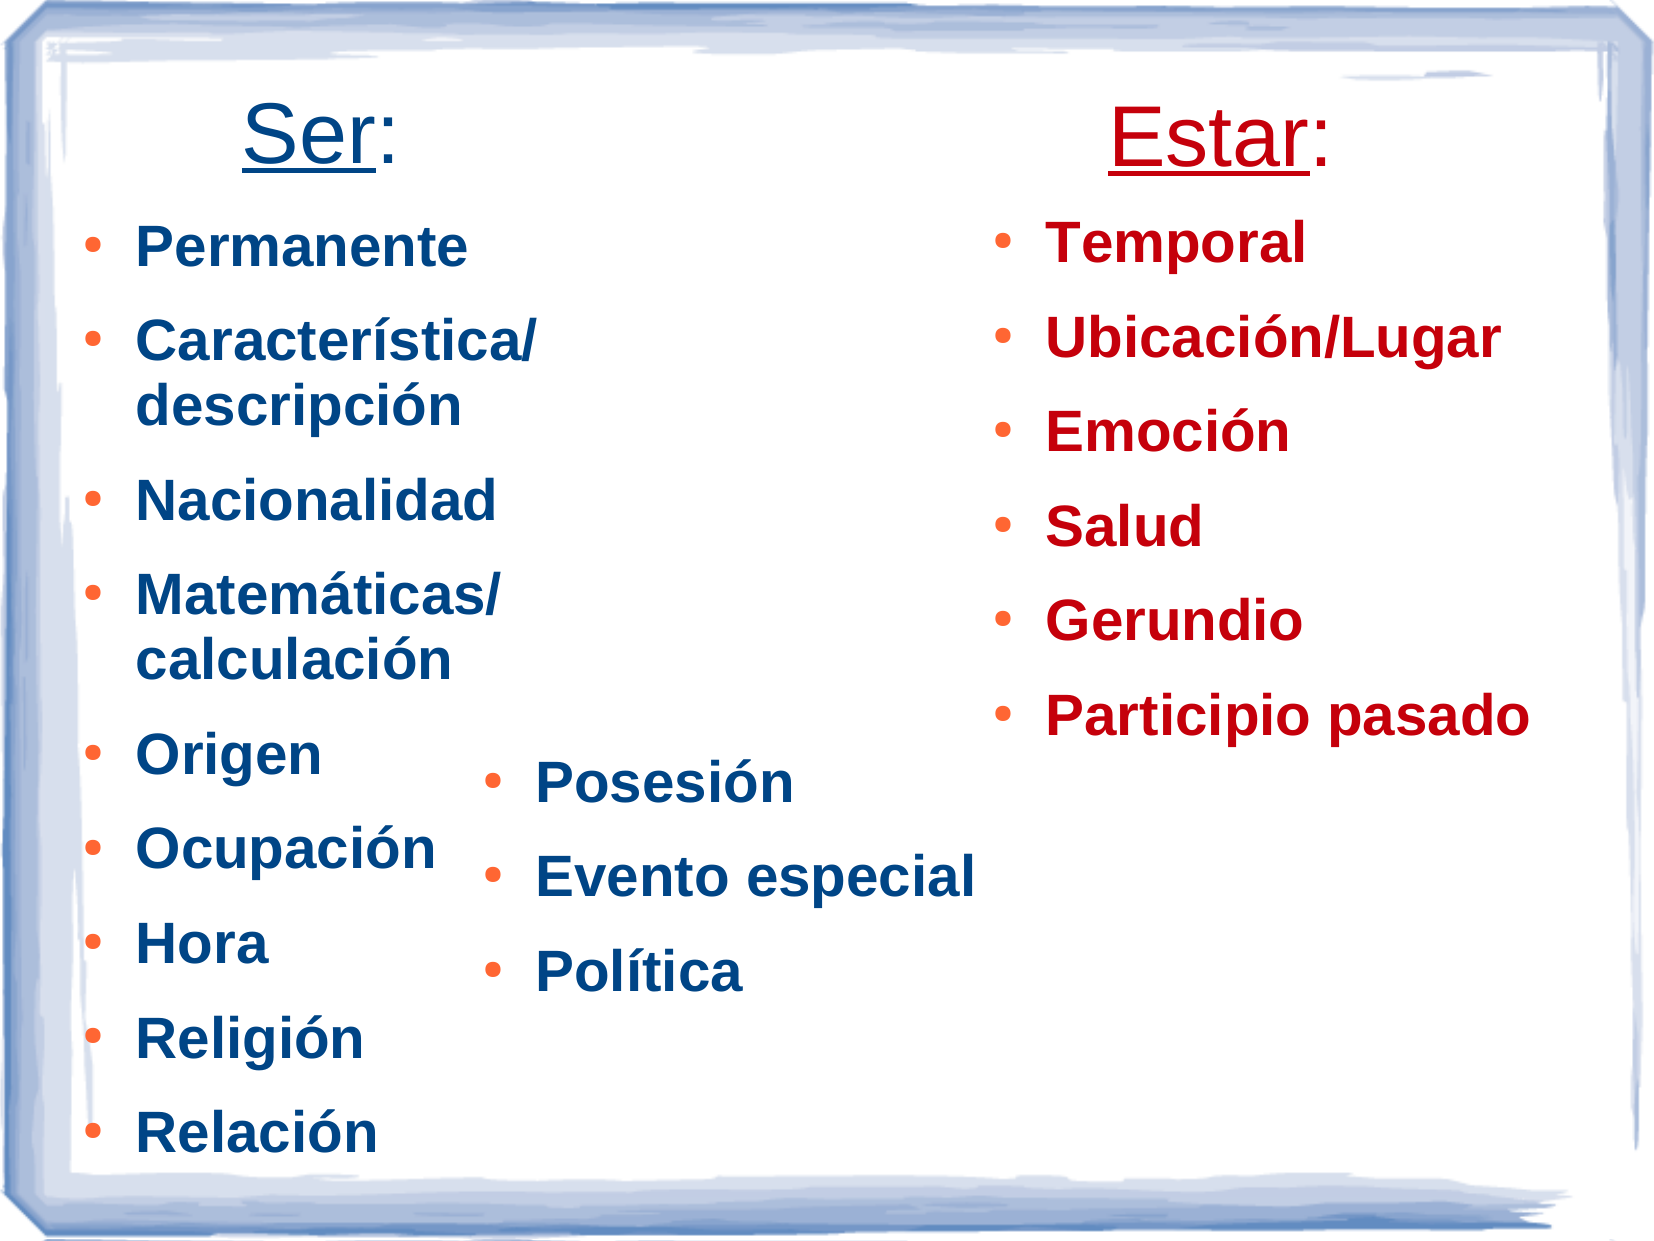

# Ser:
Estar:
Temporal
Ubicación/Lugar
Emoción
Salud
Gerundio
Participio pasado
Permanente
Característica/descripción
Nacionalidad
Matemáticas/calculación
Origen
Ocupación
Hora
Religión
Relación
Posesión
Evento especial
Política